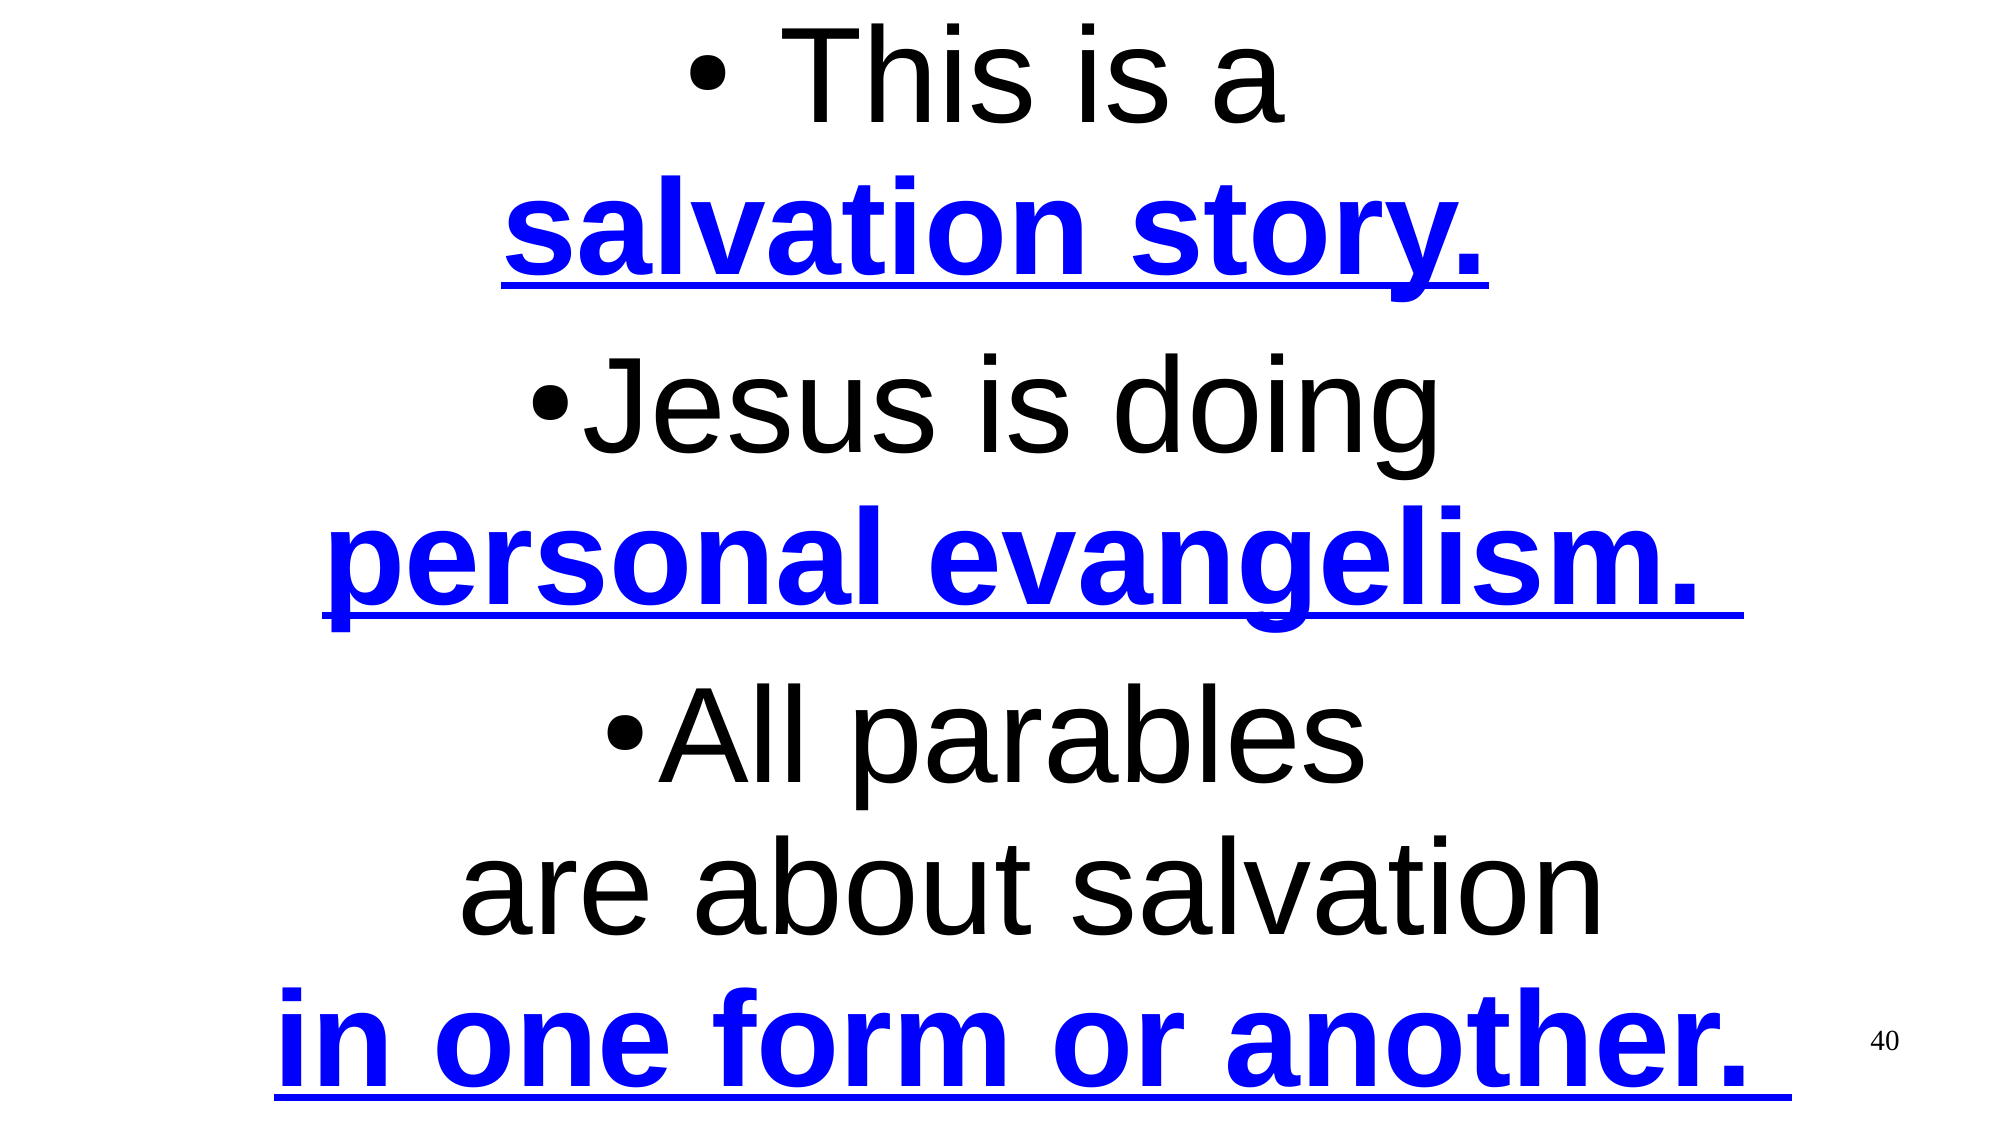

# This is a salvation story.
Jesus is doing
personal evangelism.
All parables
 are about salvation
in one form or another.
40